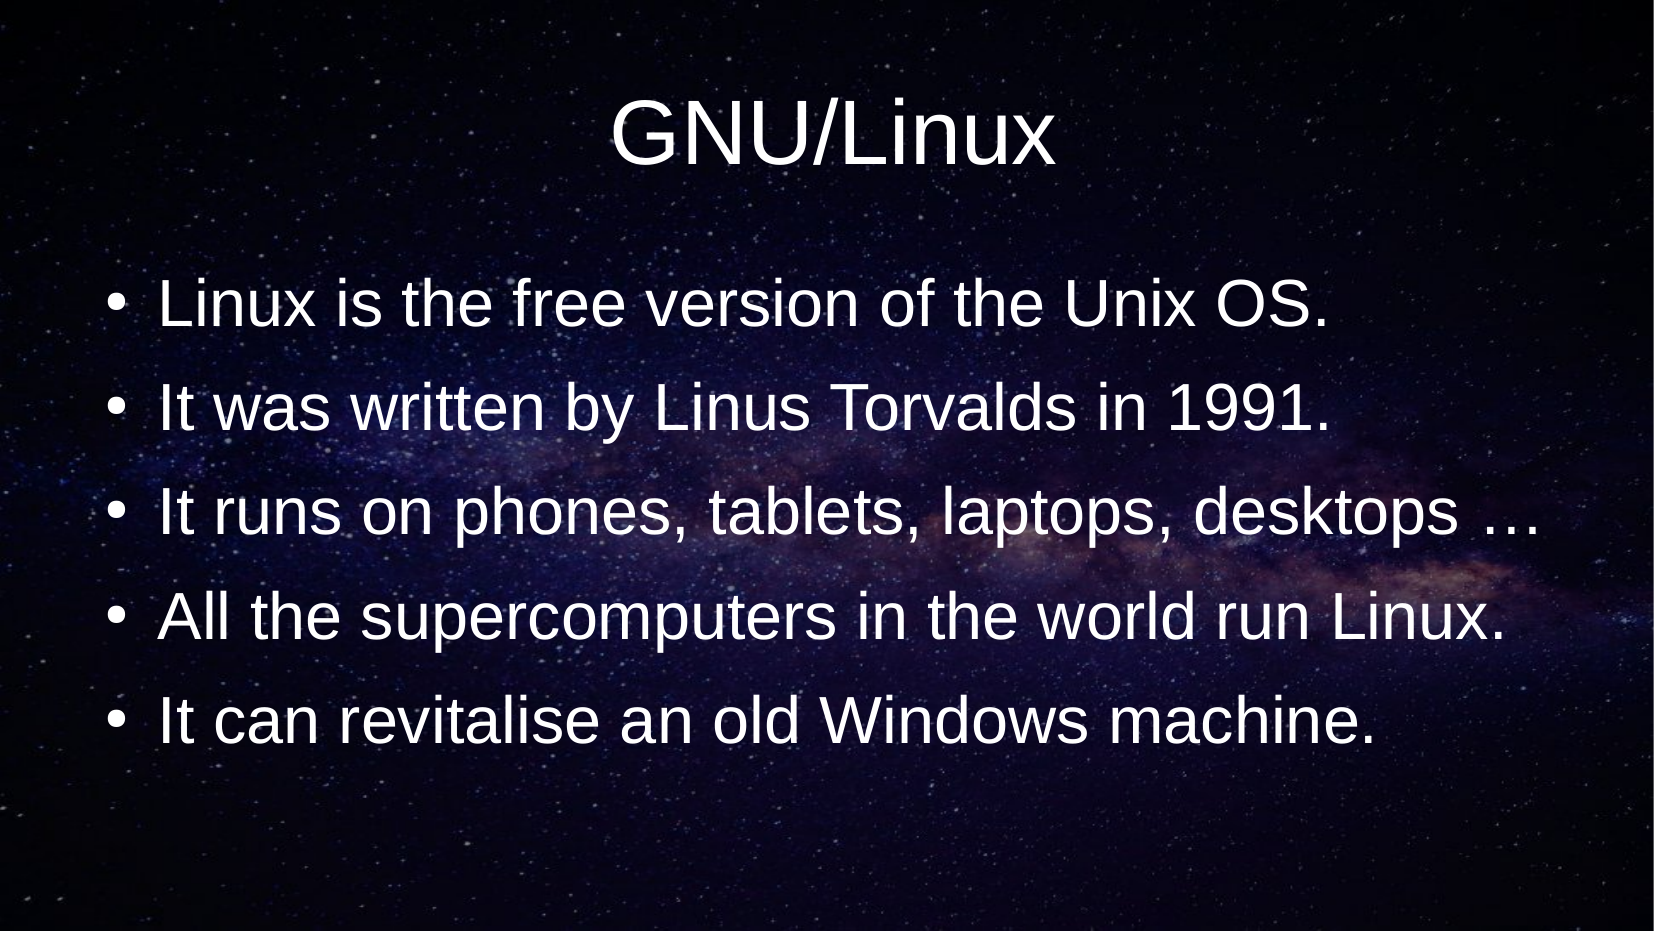

# GNU/Linux
Linux is the free version of the Unix OS.
It was written by Linus Torvalds in 1991.
It runs on phones, tablets, laptops, desktops …
All the supercomputers in the world run Linux.
It can revitalise an old Windows machine.